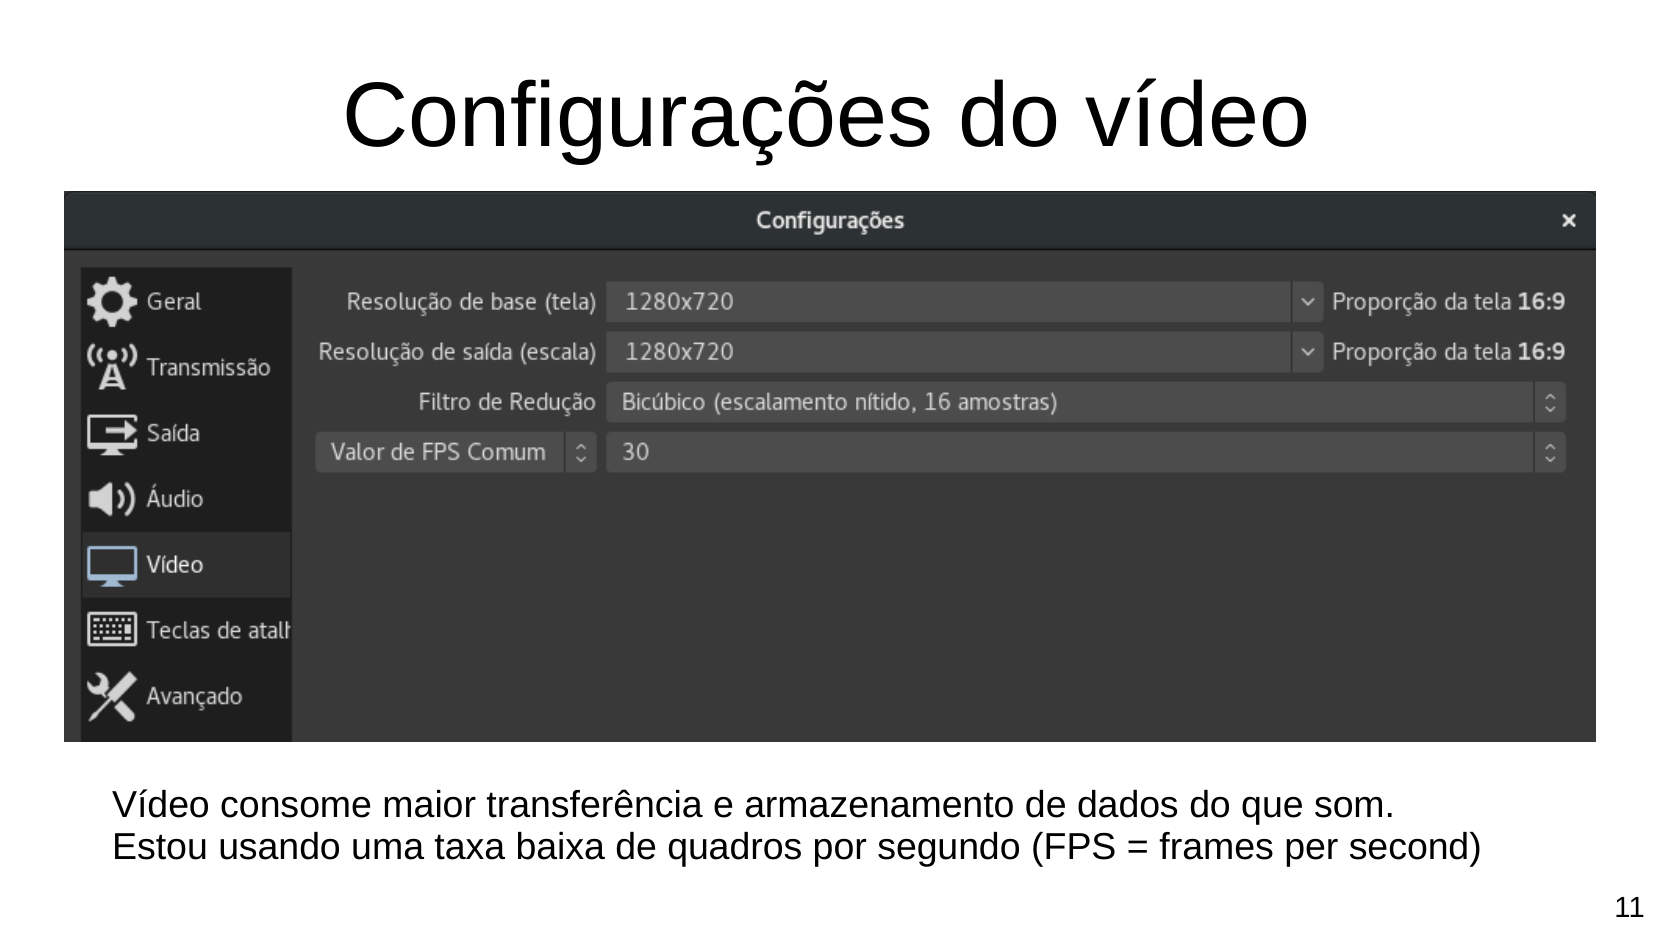

# Configurações do vídeo
Vídeo consome maior transferência e armazenamento de dados do que som.
Estou usando uma taxa baixa de quadros por segundo (FPS = frames per second)